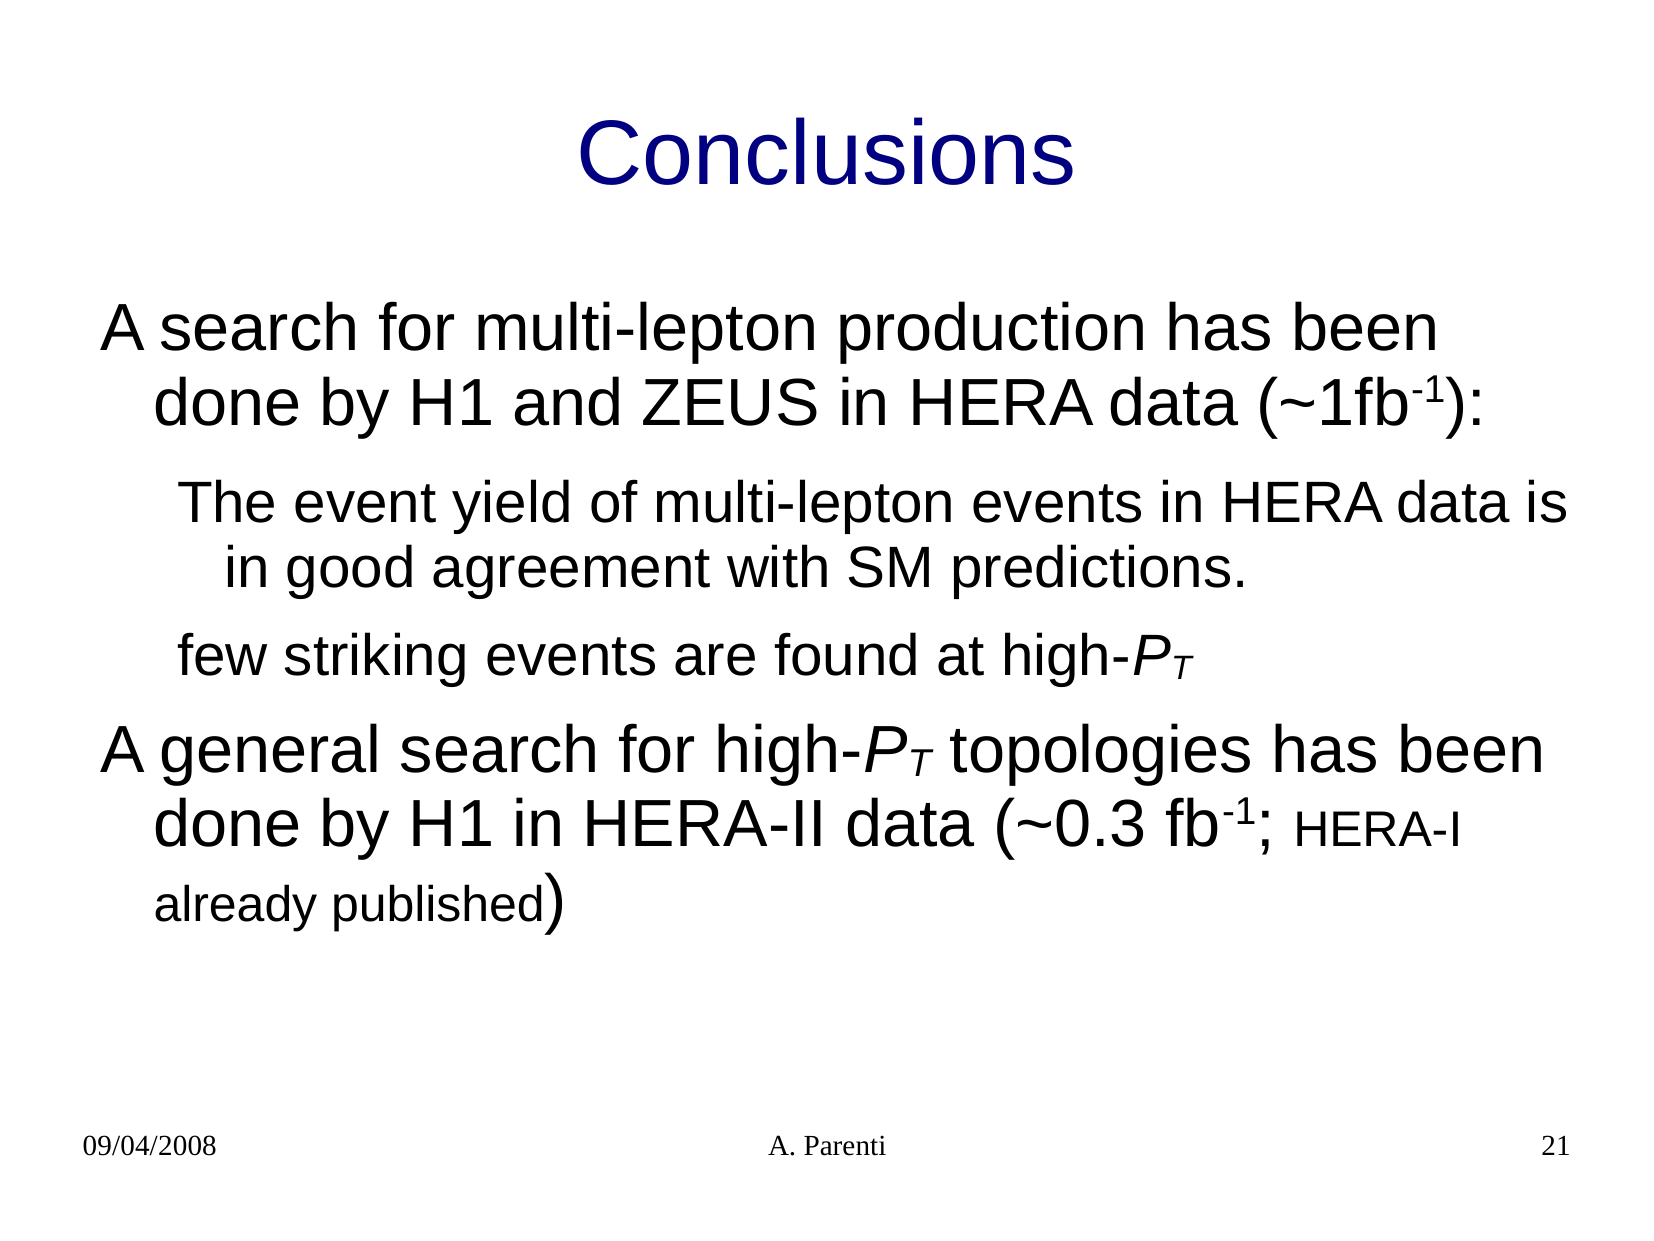

# Conclusions
A search for multi-lepton production has been done by H1 and ZEUS in HERA data (~1fb-1):
The event yield of multi-lepton events in HERA data is in good agreement with SM predictions.
few striking events are found at high-PT
A general search for high-PT topologies has been done by H1 in HERA-II data (~0.3 fb-1; HERA-I already published)
09/04/2008
A. Parenti
21